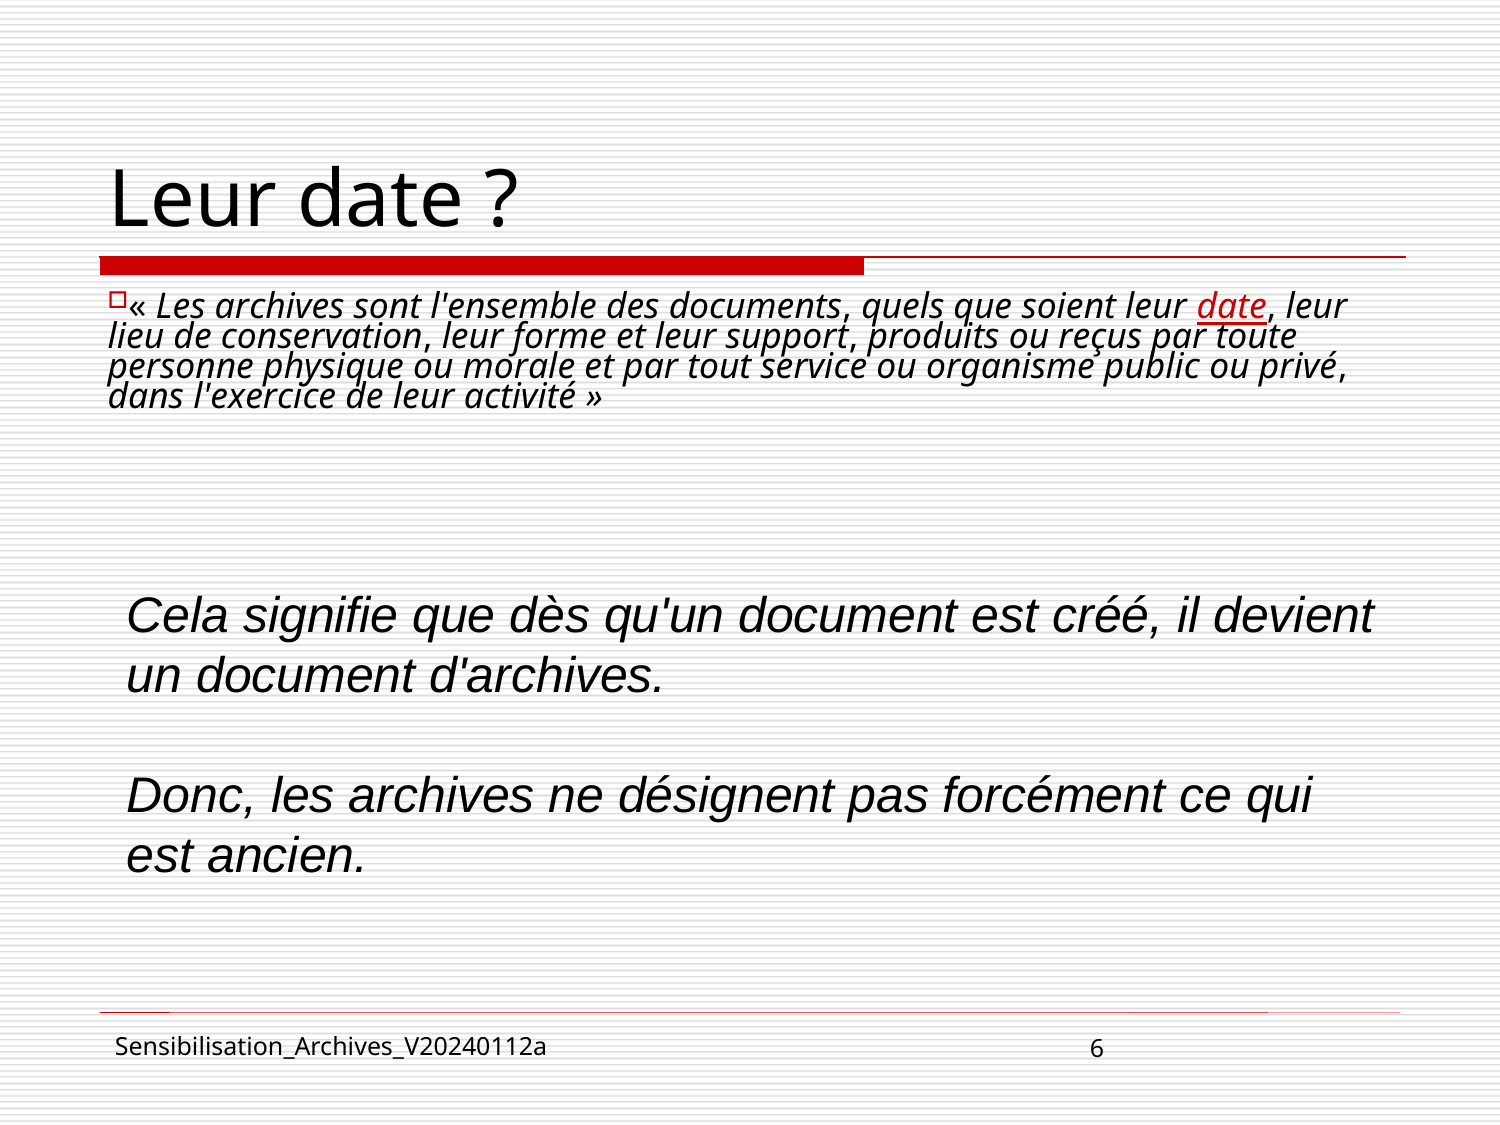

# Leur date ?
« Les archives sont l'ensemble des documents, quels que soient leur date, leur lieu de conservation, leur forme et leur support, produits ou reçus par toute personne physique ou morale et par tout service ou organisme public ou privé, dans l'exercice de leur activité »
Cela signifie que dès qu'un document est créé, il devient un document d'archives.
Donc, les archives ne désignent pas forcément ce qui est ancien.
Sensibilisation_Archives_V20240112a